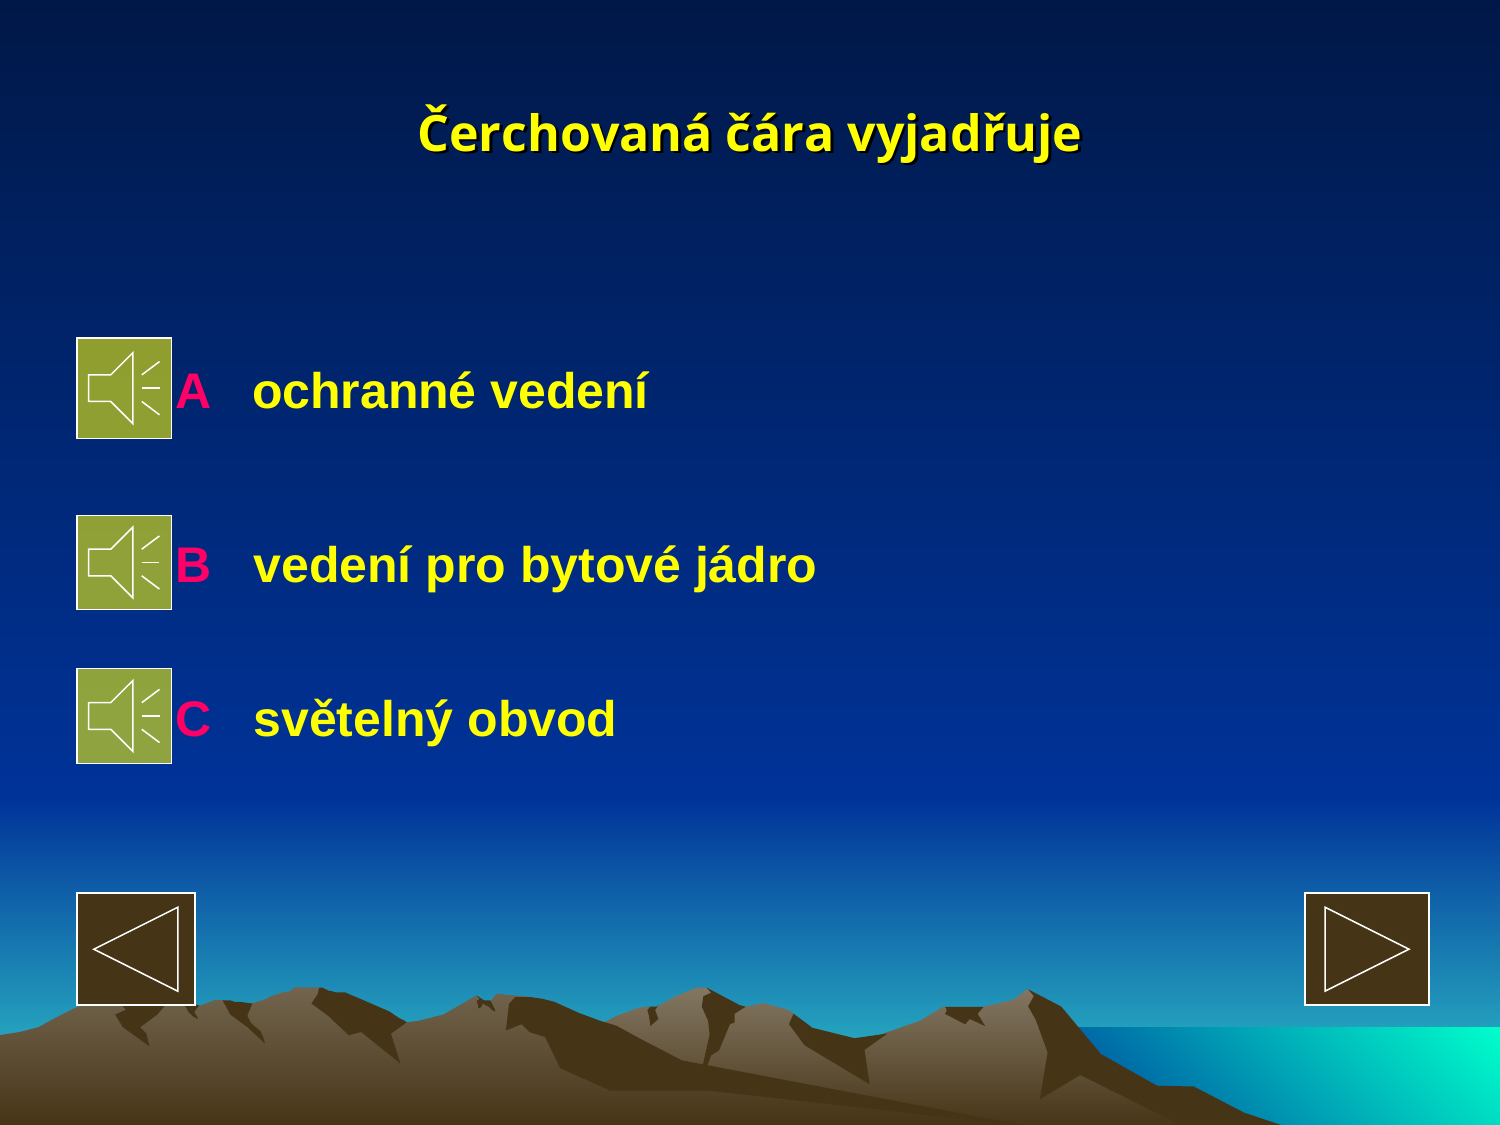

# Čerchovaná čára vyjadřuje
 A ochranné vedení
 B vedení pro bytové jádro
 C světelný obvod